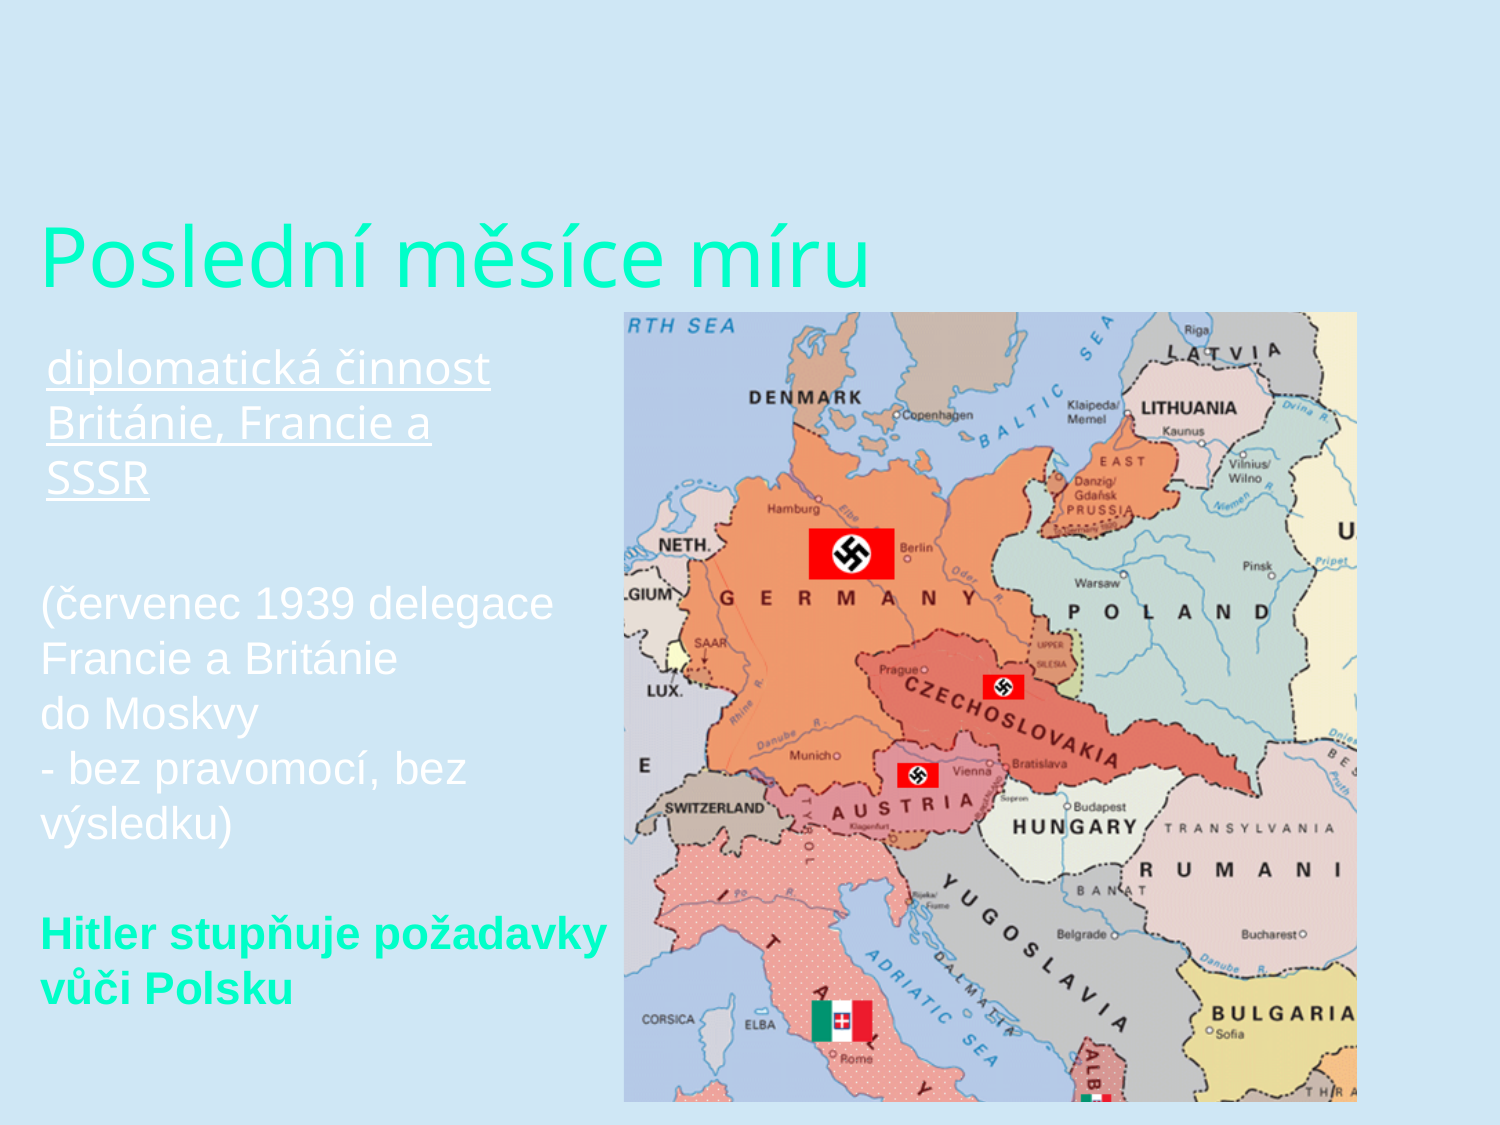

Poslední měsíce míru
diplomatická činnost Británie, Francie a SSSR
(červenec 1939 delegace Francie a Británie
do Moskvy
- bez pravomocí, bez výsledku)
Hitler stupňuje požadavky vůči Polsku